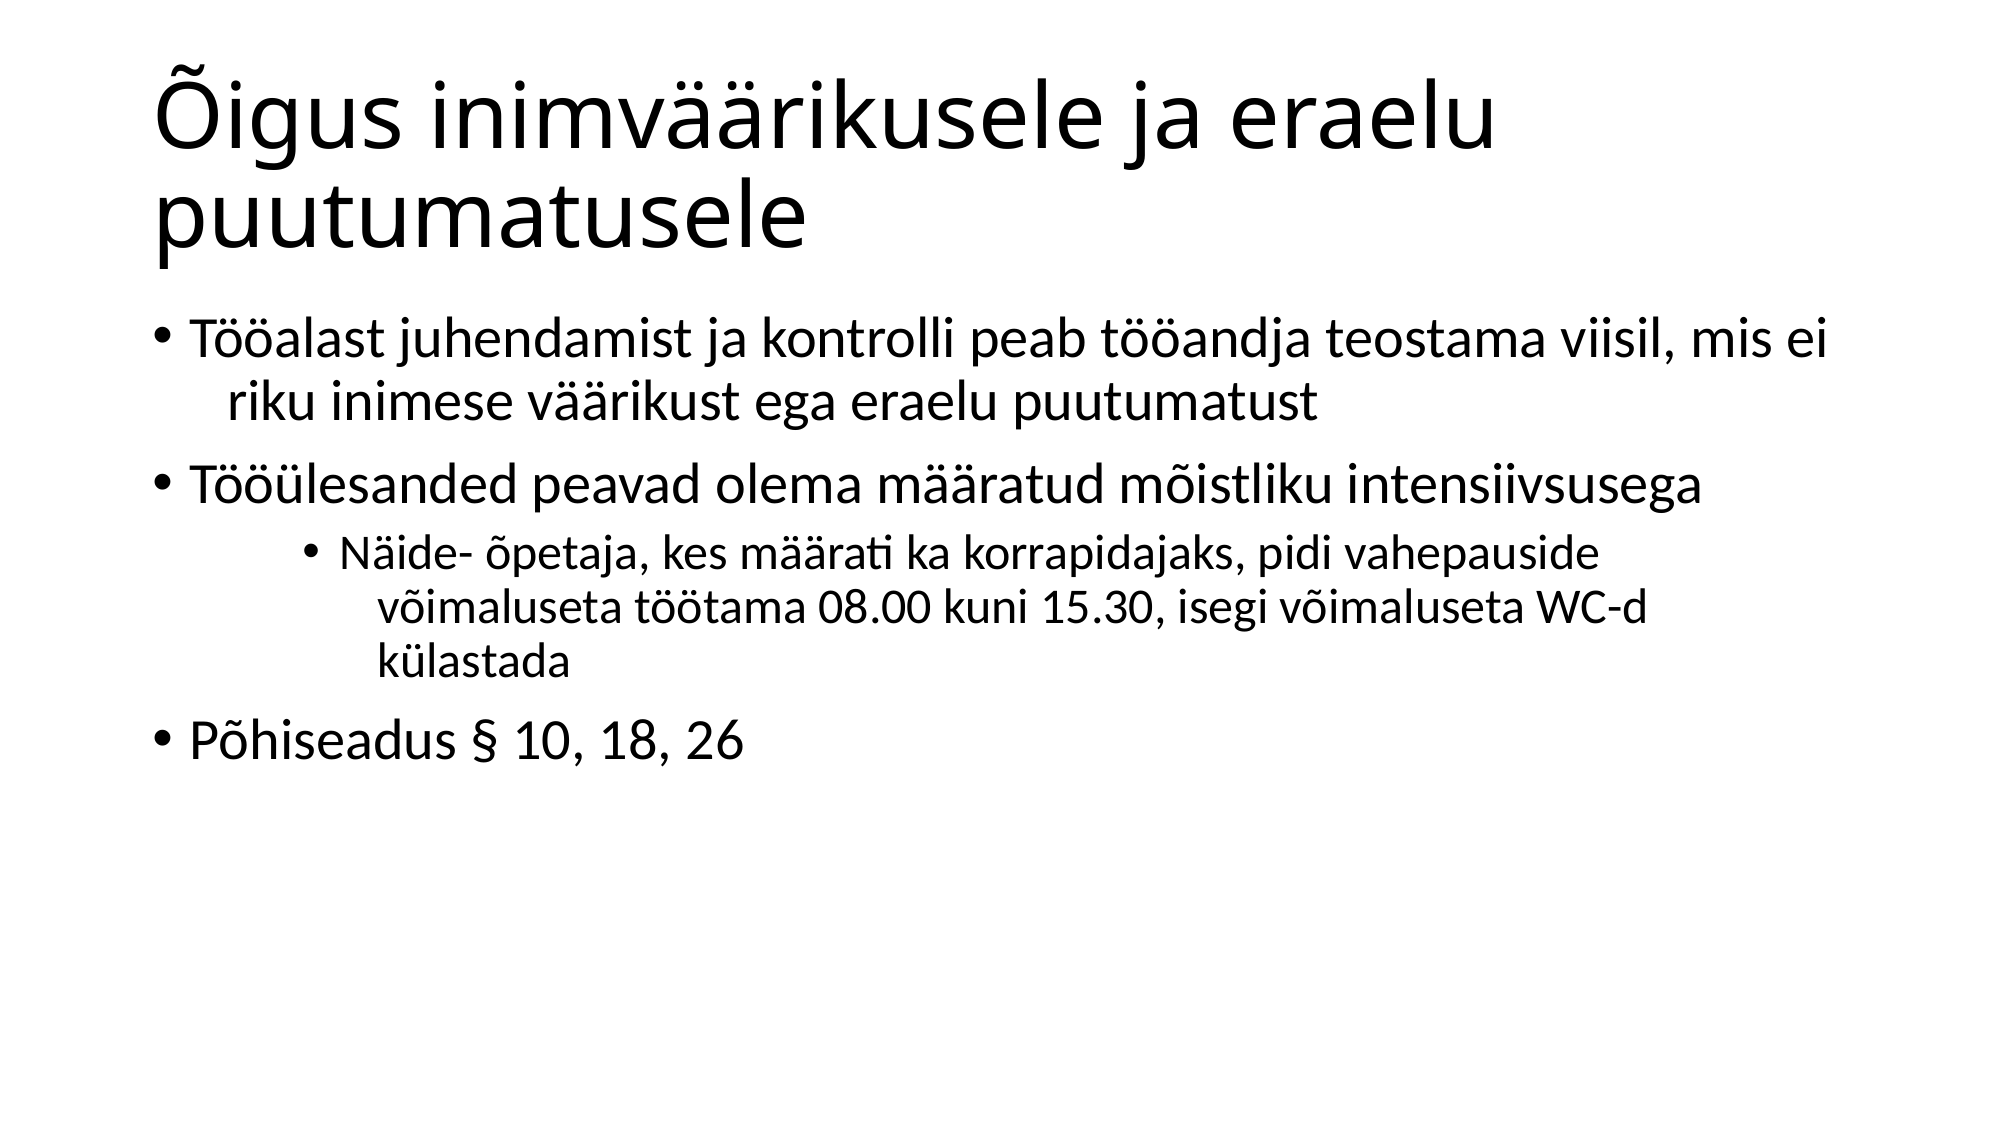

# Õigus inimväärikusele ja eraelu puutumatusele
Tööalast juhendamist ja kontrolli peab tööandja teostama viisil, mis ei riku inimese väärikust ega eraelu puutumatust
Tööülesanded peavad olema määratud mõistliku intensiivsusega
Näide- õpetaja, kes määrati ka korrapidajaks, pidi vahepauside võimaluseta töötama 08.00 kuni 15.30, isegi võimaluseta WC-d külastada
Põhiseadus § 10, 18, 26